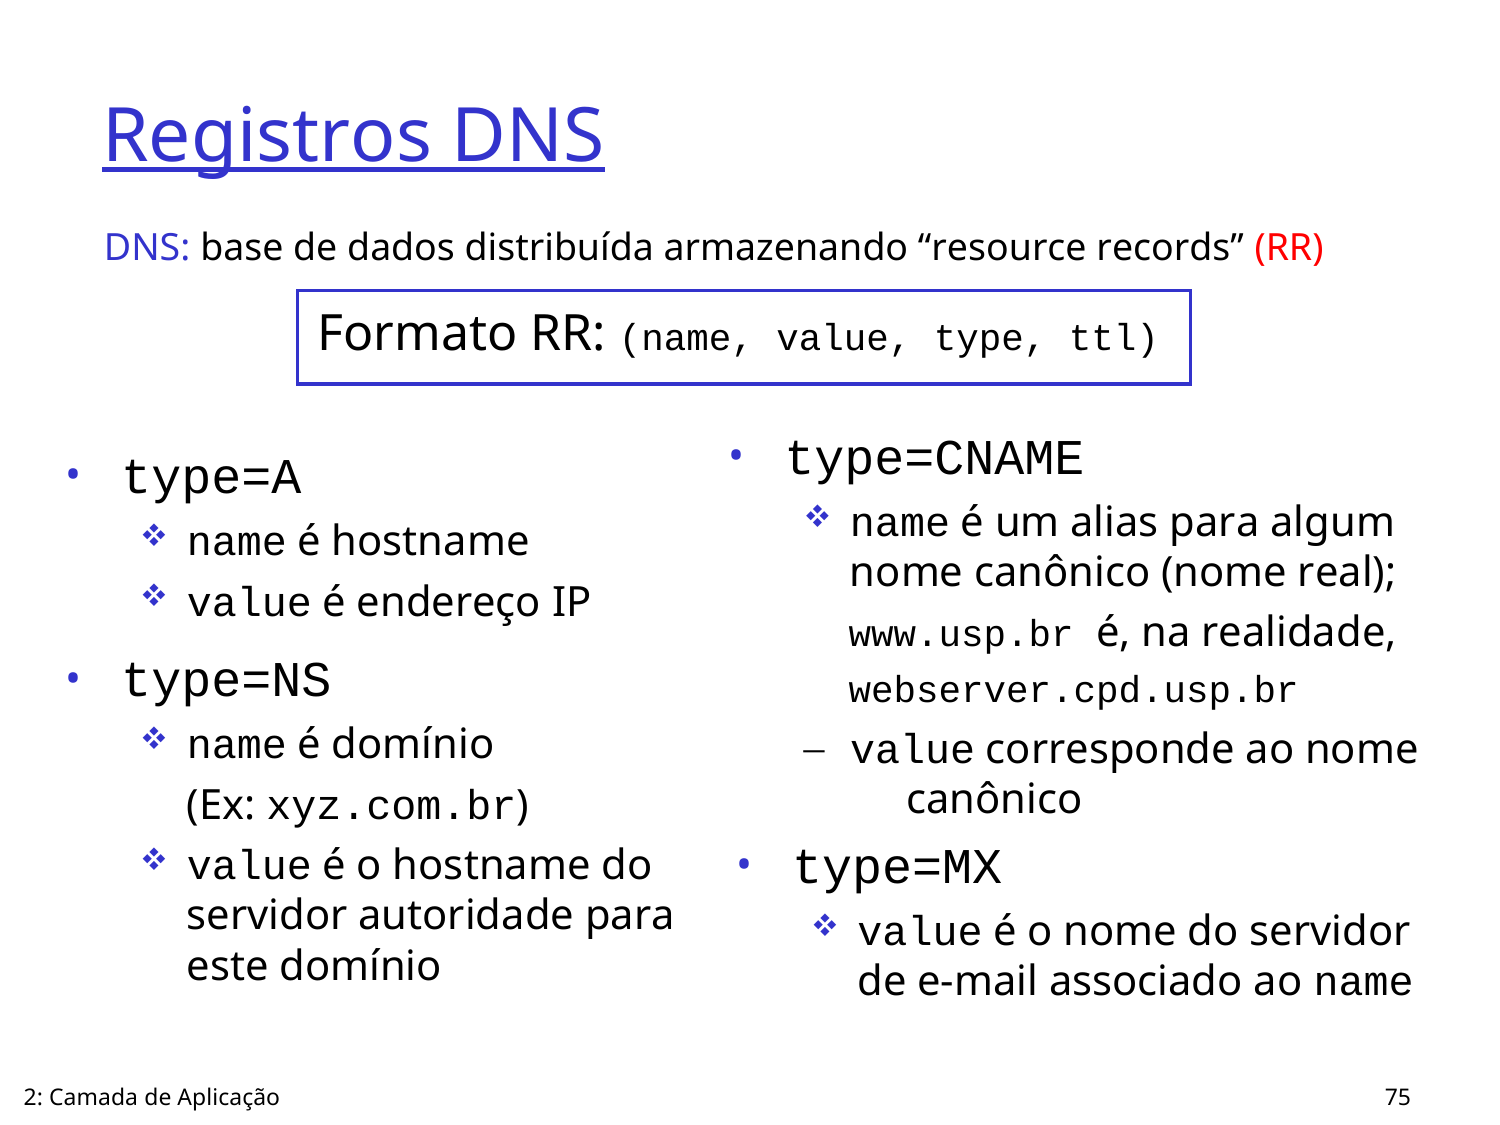

# Registros DNS
DNS: base de dados distribuída armazenando “resource records” (RR)
Formato RR: (name, value, type, ttl)
type=CNAME
name é um alias para algum nome canônico (nome real);
 www.usp.br é, na realidade,
 webserver.cpd.usp.br
value corresponde ao nome canônico
type=A
name é hostname
value é endereço IP
type=NS
name é domínio
(Ex: xyz.com.br)
value é o hostname do servidor autoridade para este domínio
type=MX
value é o nome do servidor de e-mail associado ao name
75